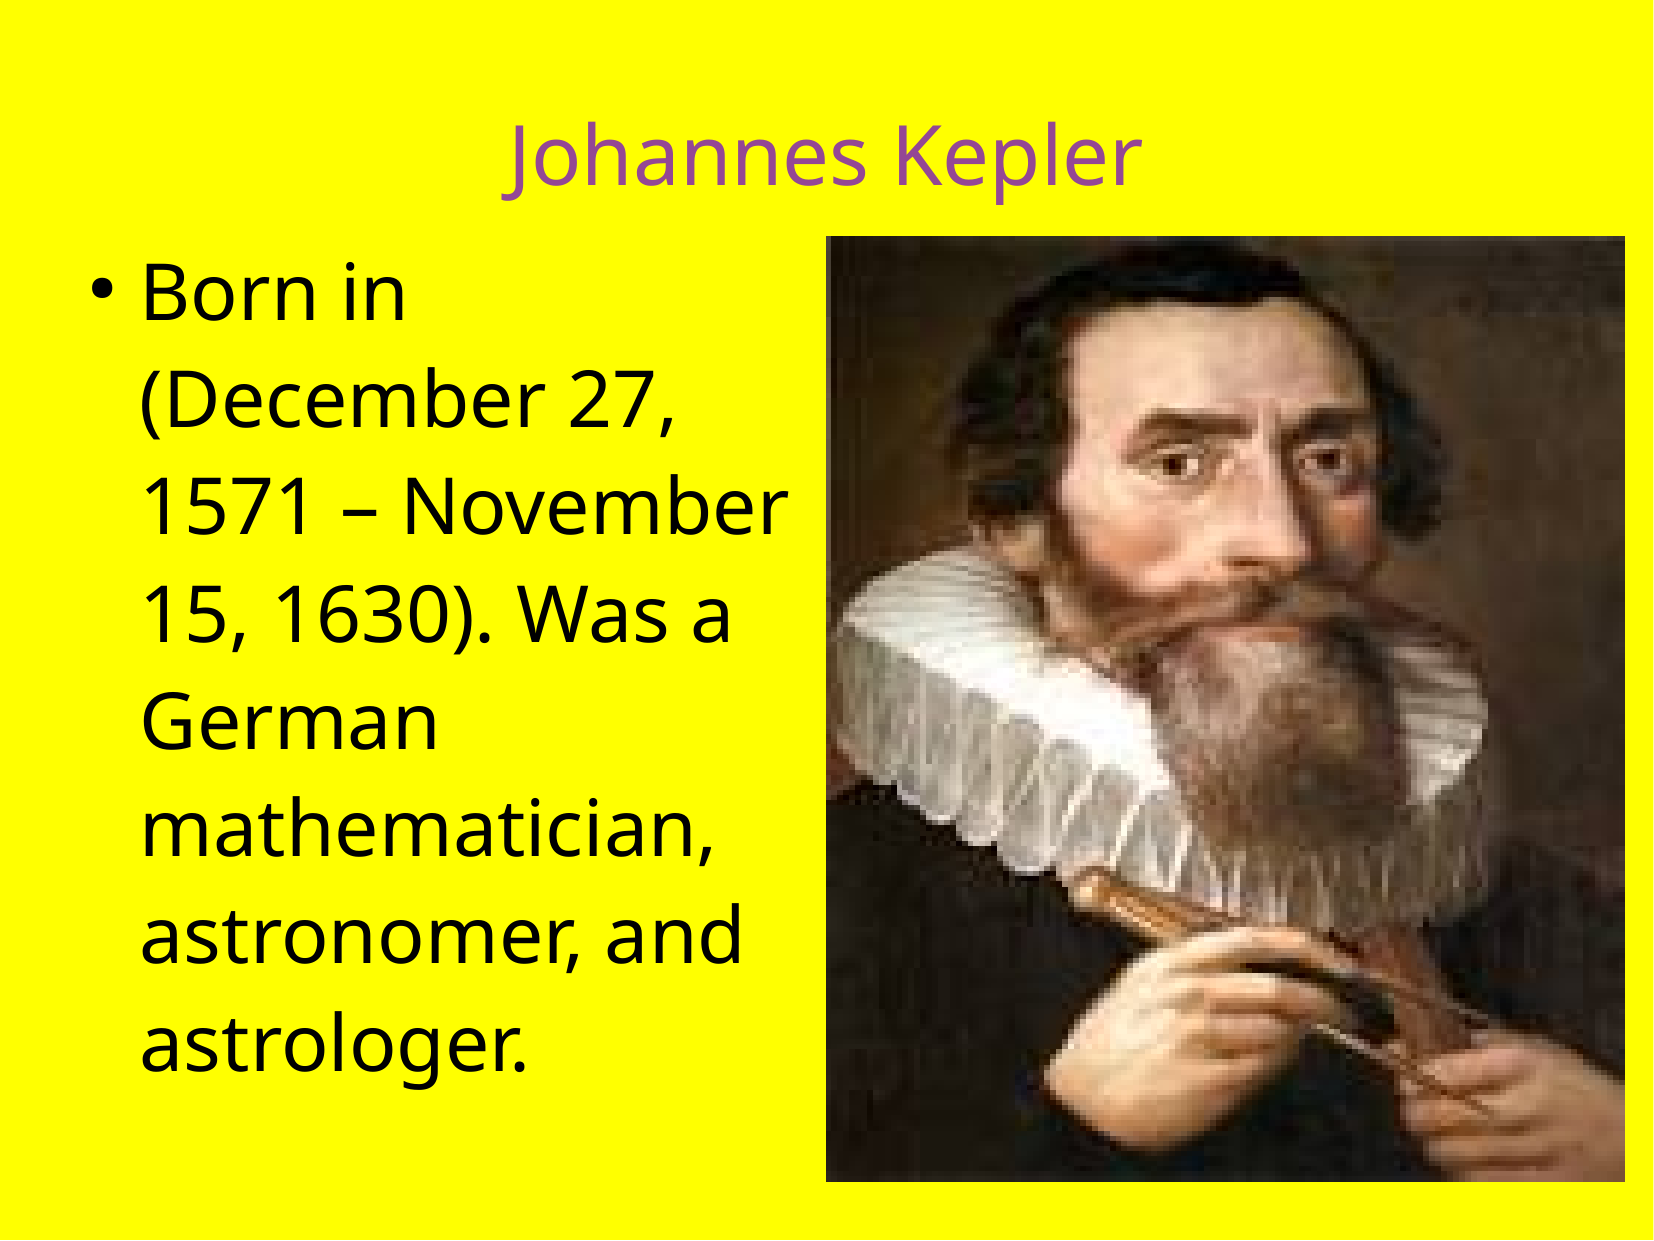

# Johannes Kepler
Born in (December 27, 1571 – November 15, 1630). Was a German mathematician, astronomer, and astrologer.